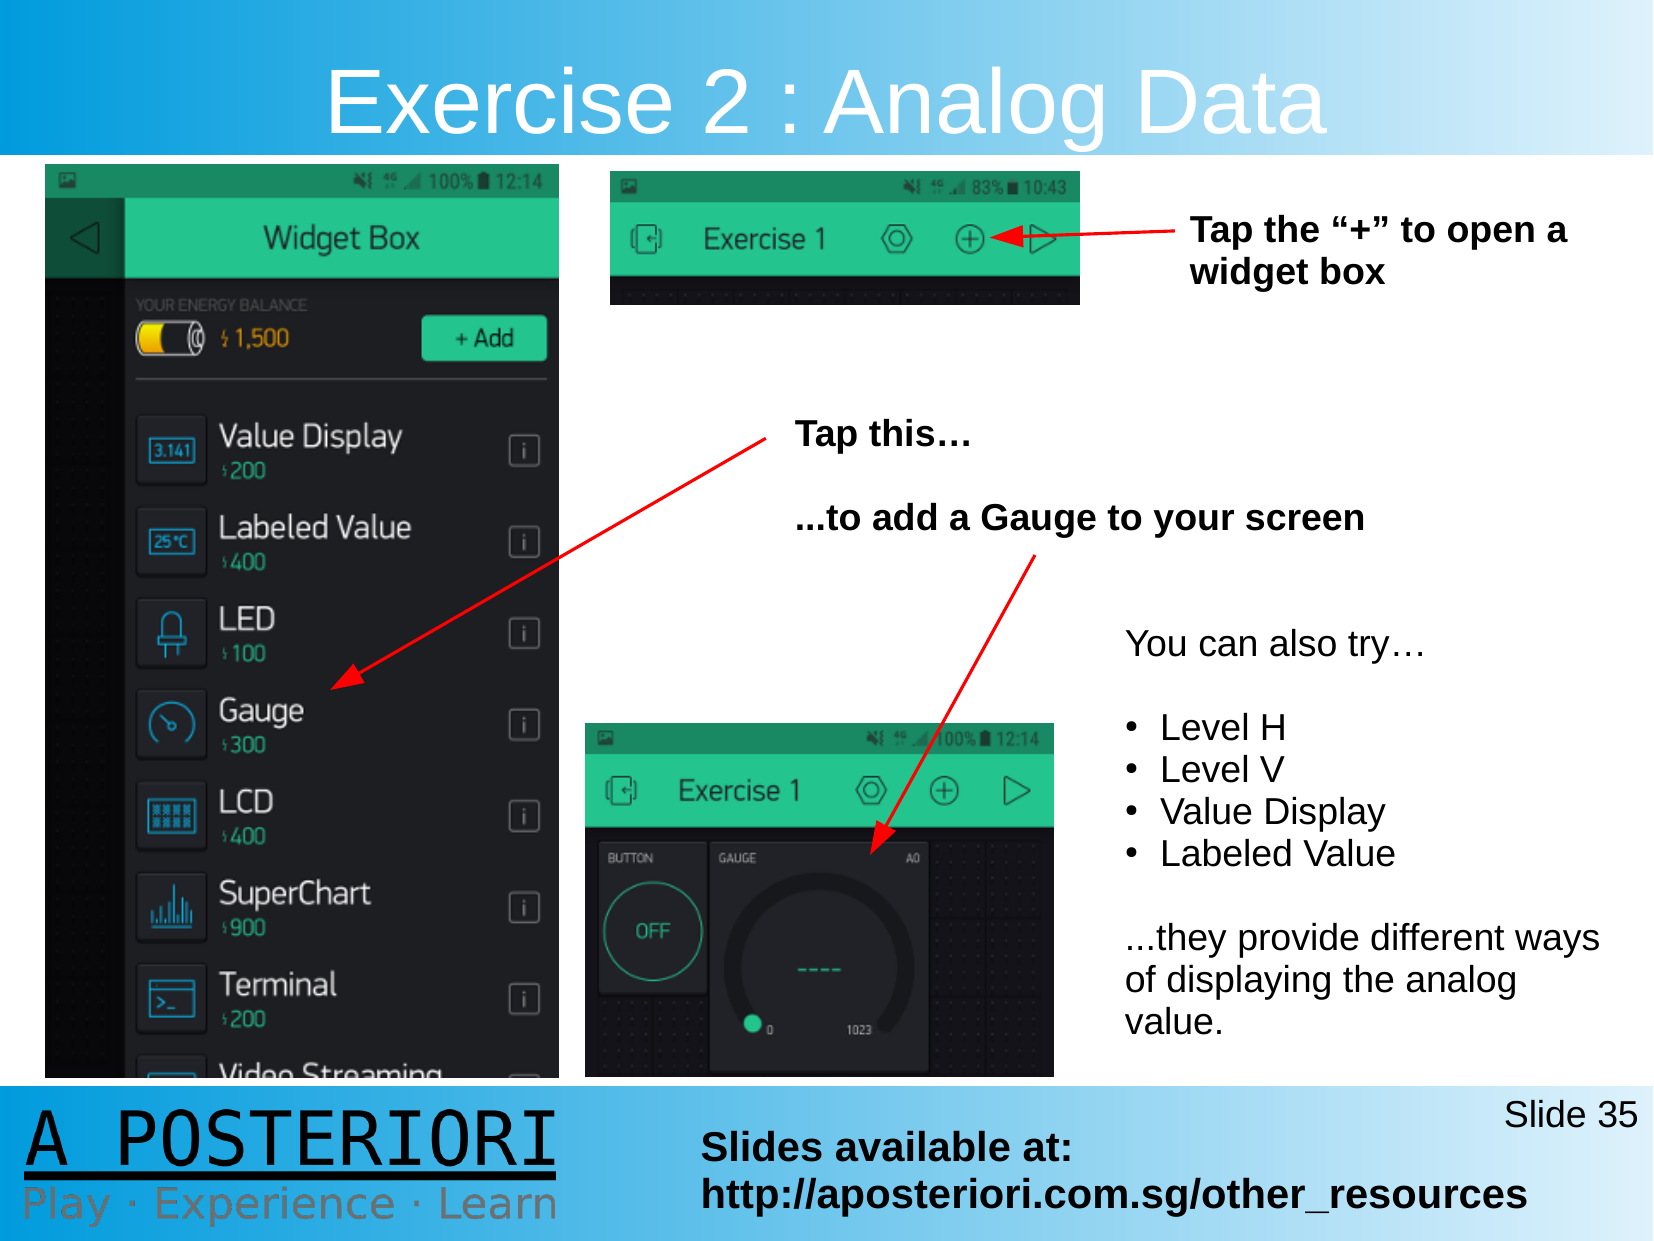

# Exercise 2 : Analog Data
Tap the “+” to open a widget box
Tap this…
...to add a Gauge to your screen
You can also try…
Level H
Level V
Value Display
Labeled Value
...they provide different ways of displaying the analog value.